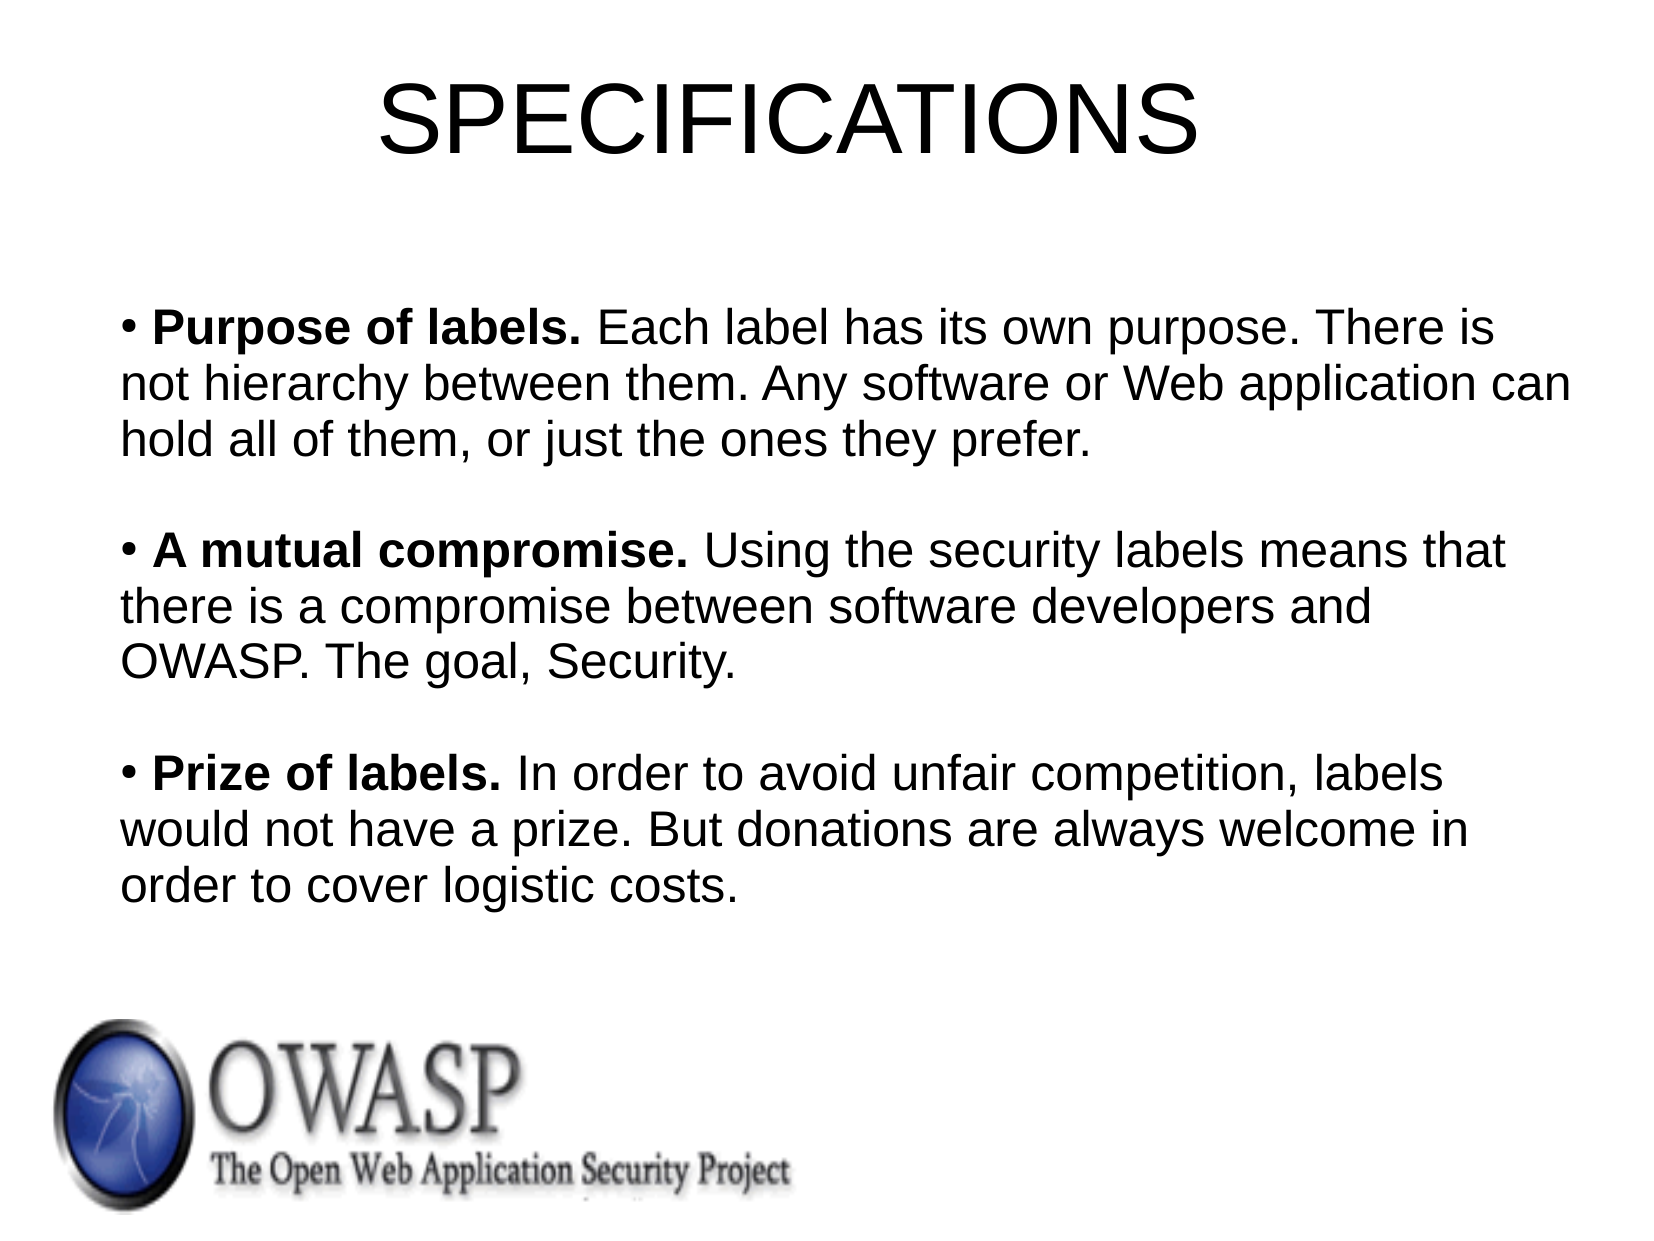

# SPECIFICATIONS
 Purpose of labels. Each label has its own purpose. There is not hierarchy between them. Any software or Web application can hold all of them, or just the ones they prefer.
 A mutual compromise. Using the security labels means that there is a compromise between software developers and OWASP. The goal, Security.
 Prize of labels. In order to avoid unfair competition, labels would not have a prize. But donations are always welcome in order to cover logistic costs.